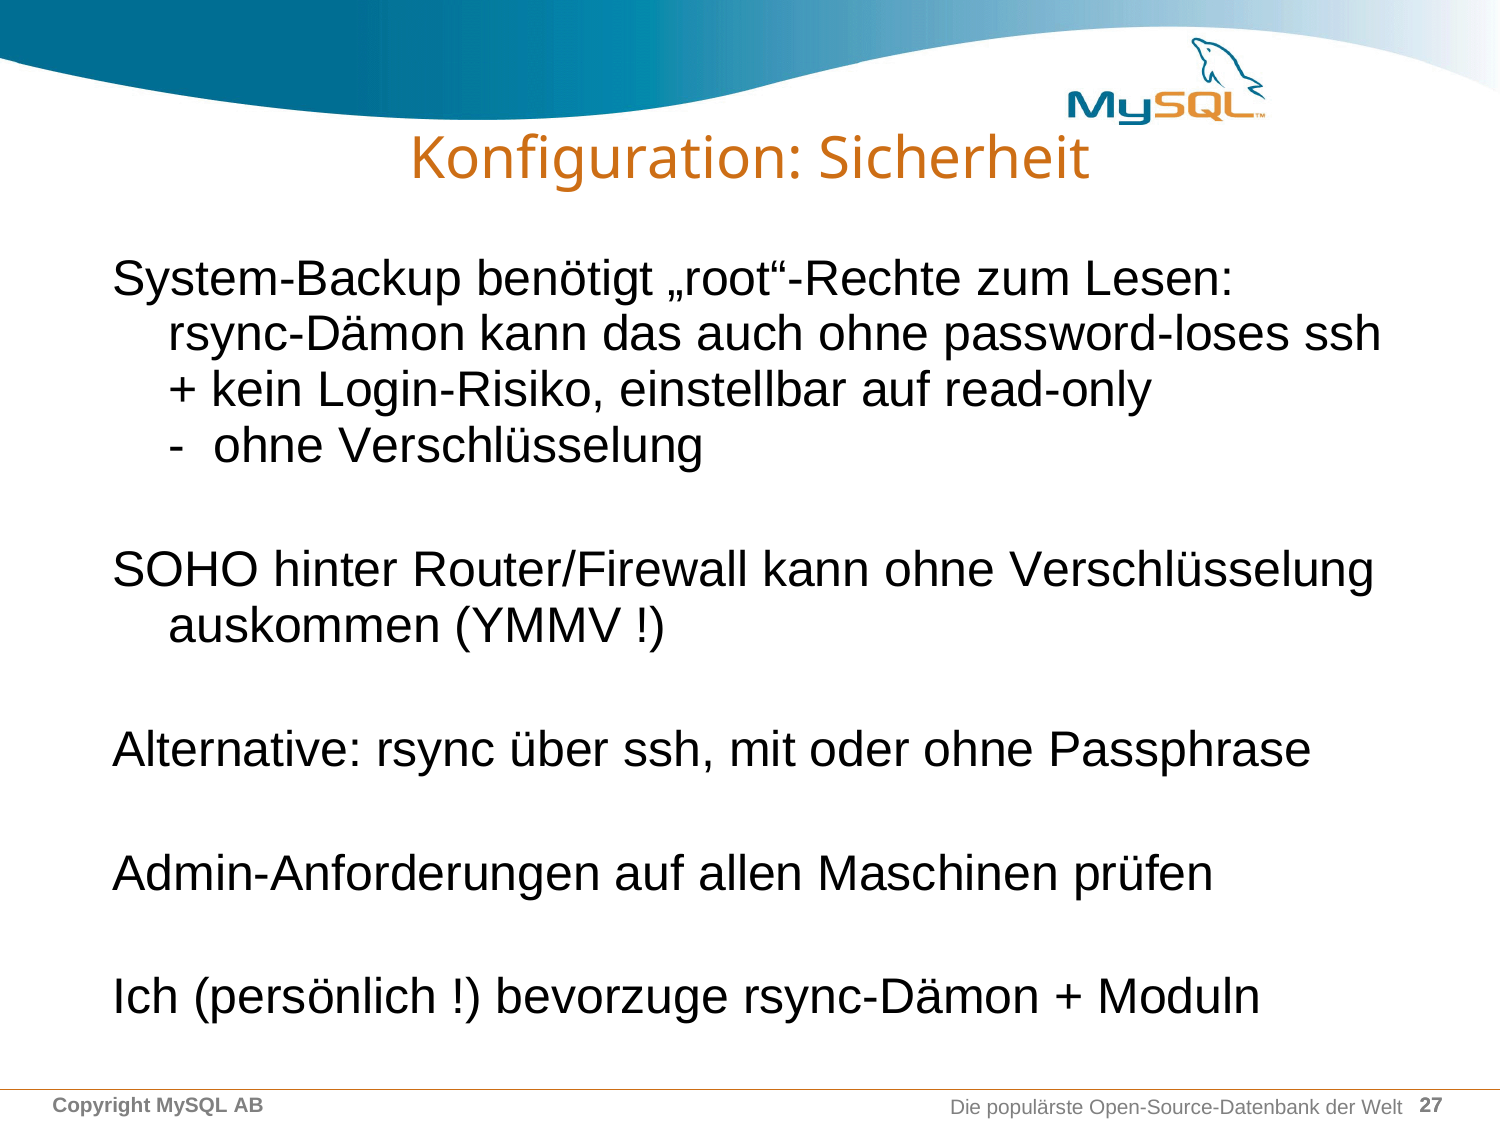

# Konfiguration: Sicherheit
System-Backup benötigt „root“-Rechte zum Lesen:
rsync-Dämon kann das auch ohne password-loses ssh
+ kein Login-Risiko, einstellbar auf read-only
- ohne Verschlüsselung
SOHO hinter Router/Firewall kann ohne Verschlüsselung auskommen (YMMV !)
Alternative: rsync über ssh, mit oder ohne Passphrase
Admin-Anforderungen auf allen Maschinen prüfen
Ich (persönlich !) bevorzuge rsync-Dämon + Moduln